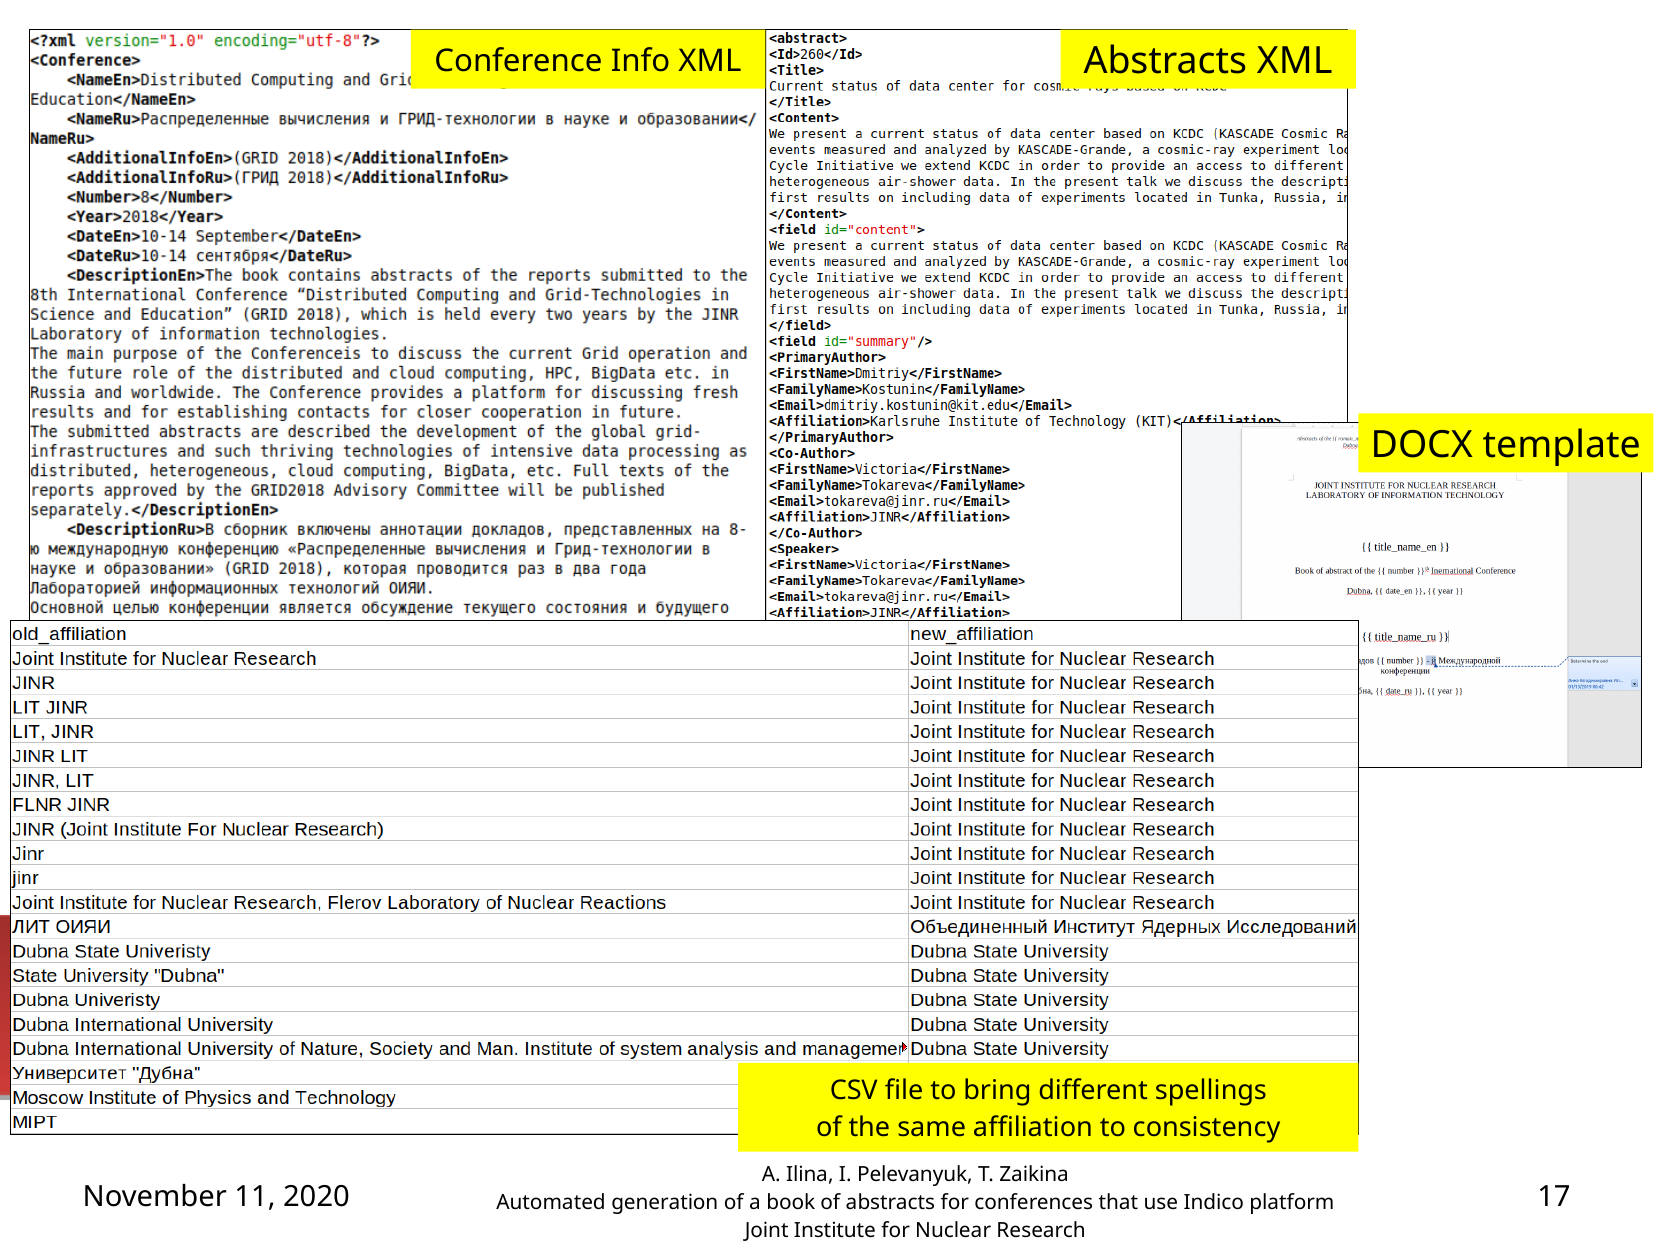

Conference Info XML
Abstracts XML
DOCX template
# Picture title here
CSV file to bring different spellings
of the same affiliation to consistency
A. Ilina, I. Pelevanyuk, T. Zaikina
Automated generation of a book of abstracts for conferences that use Indico platform
Joint Institute for Nuclear Research
November 11, 2020
17